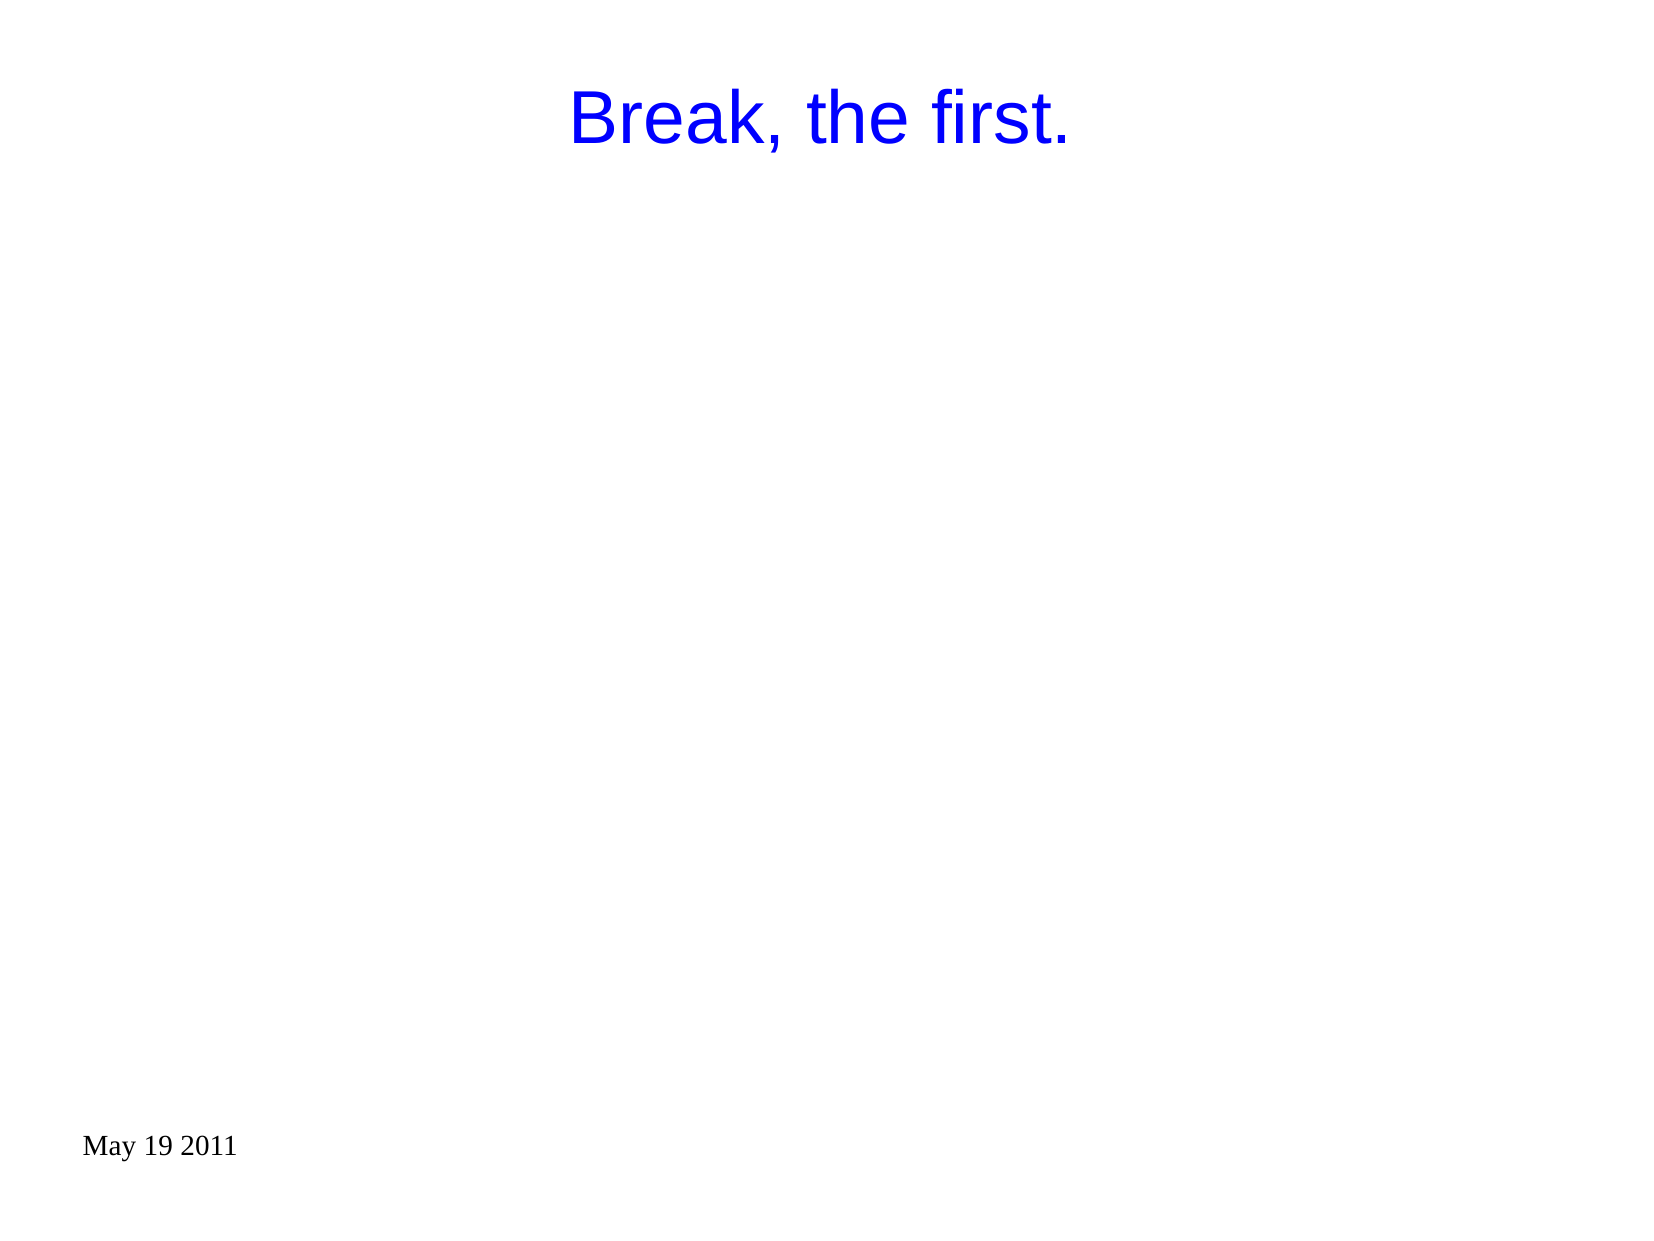

# Break, the first.
May 19 2011